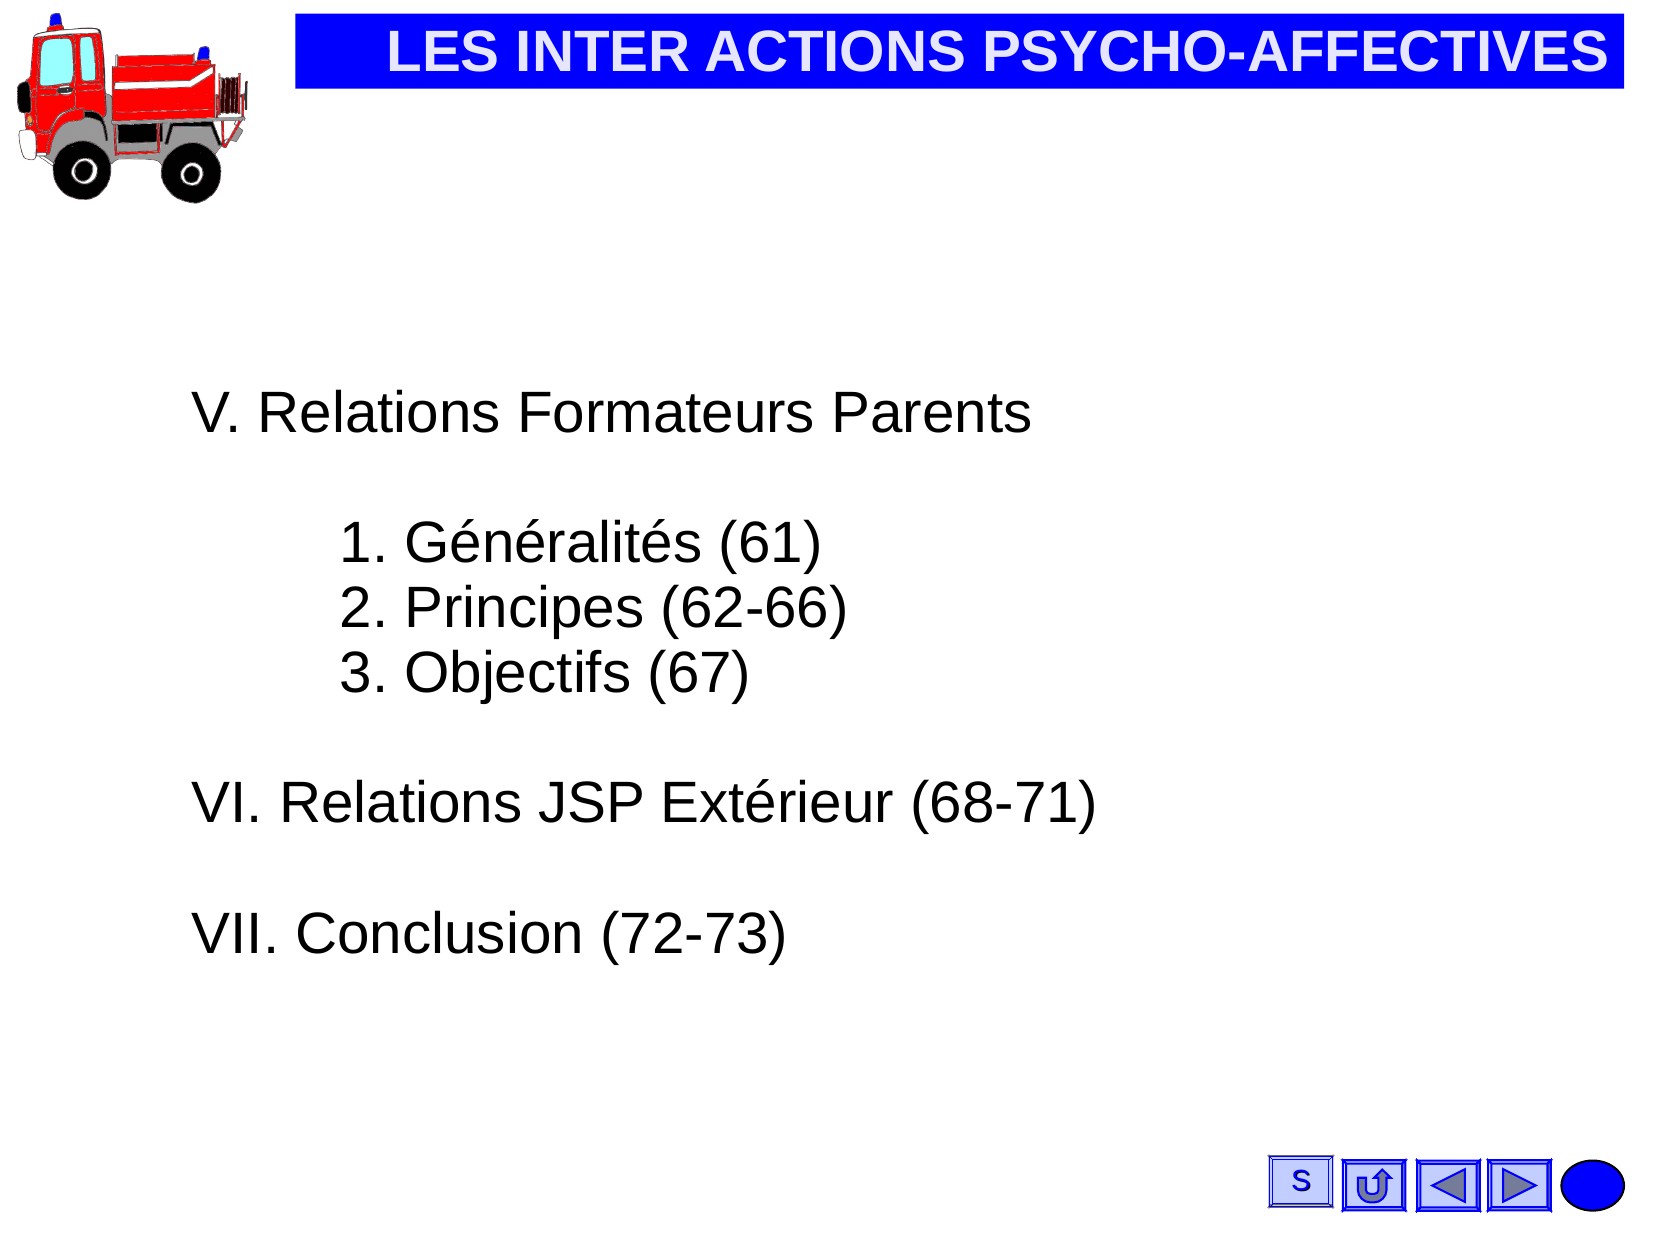

LES INTER ACTIONS PSYCHO-AFFECTIVES
V. Relations Formateurs Parents
 		1. Généralités (61)
 		2. Principes (62-66)
 		3. Objectifs (67)
VI. Relations JSP Extérieur (68-71)
VII. Conclusion (72-73)
#